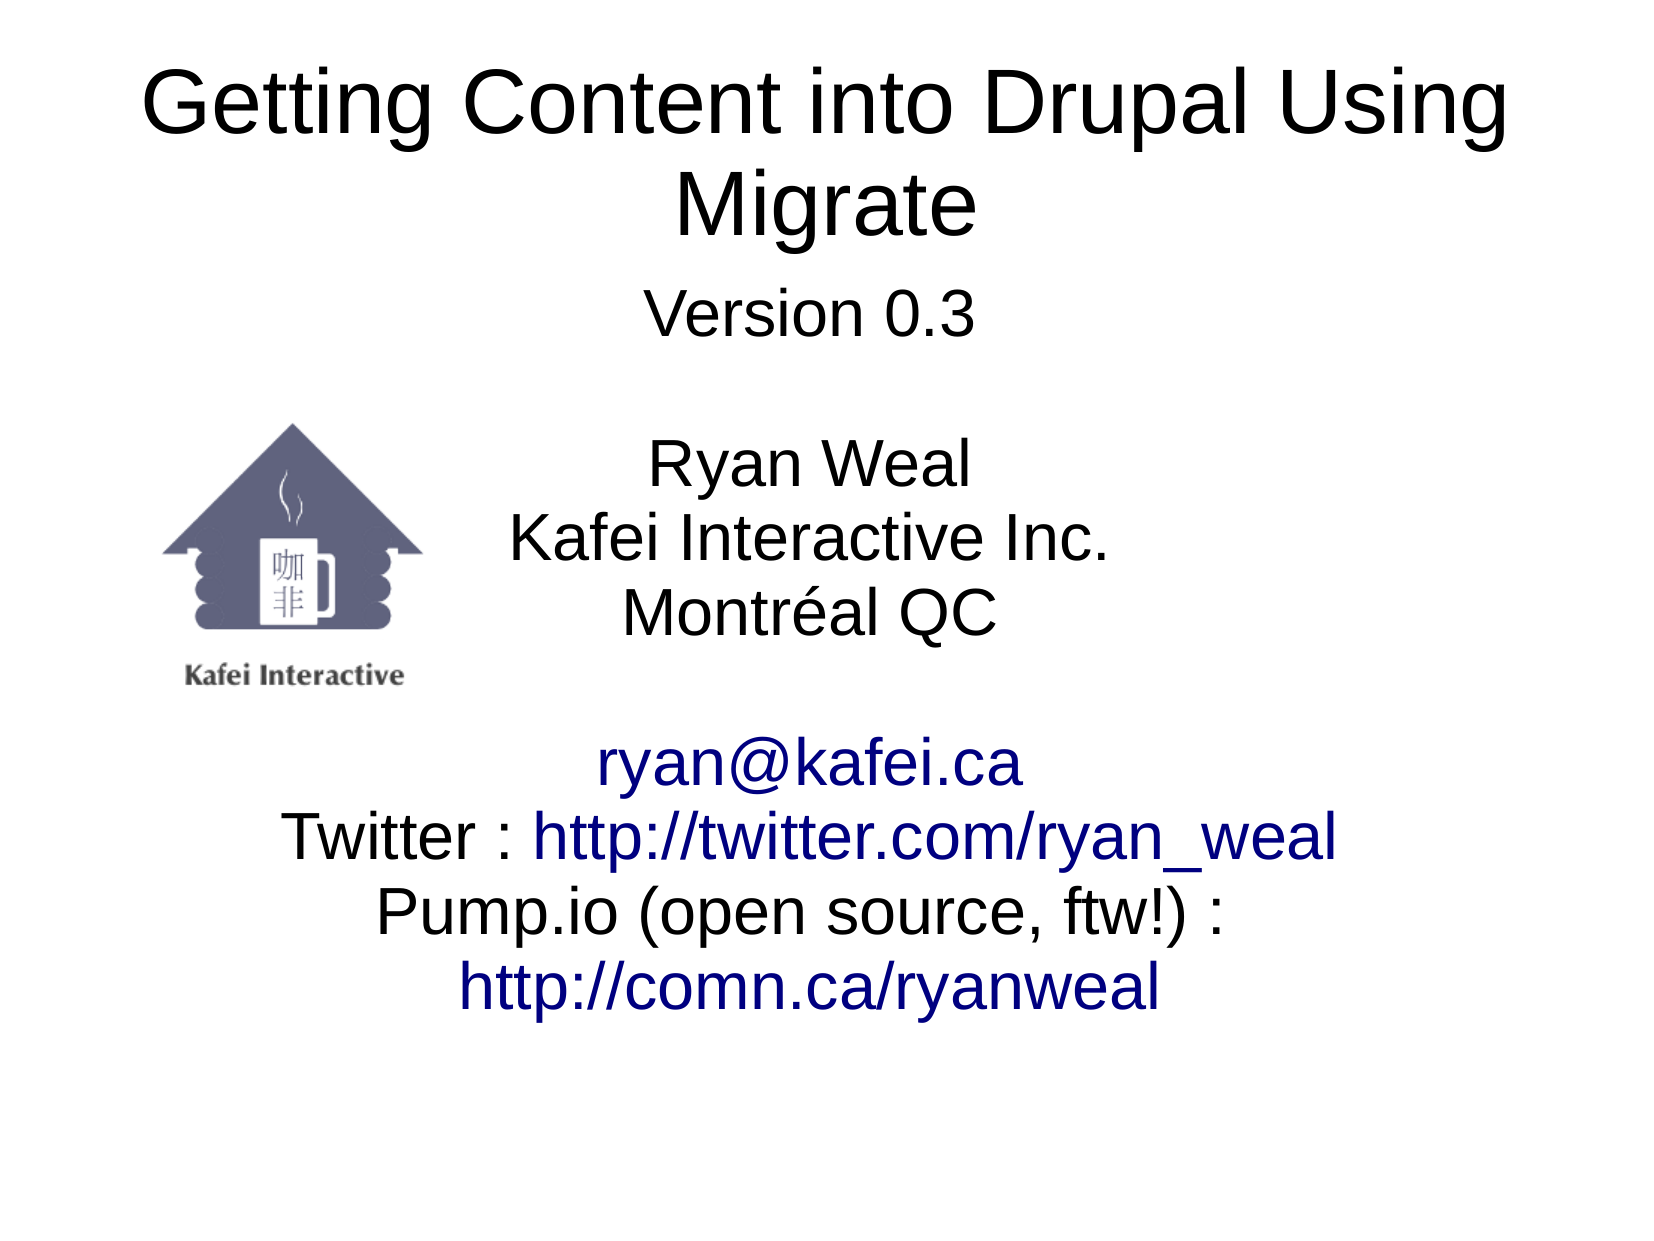

# Getting Content into Drupal Using Migrate
Version 0.3
Ryan Weal
Kafei Interactive Inc.
Montréal QC
ryan@kafei.ca
Twitter : http://twitter.com/ryan_weal
Pump.io (open source, ftw!) : http://comn.ca/ryanweal